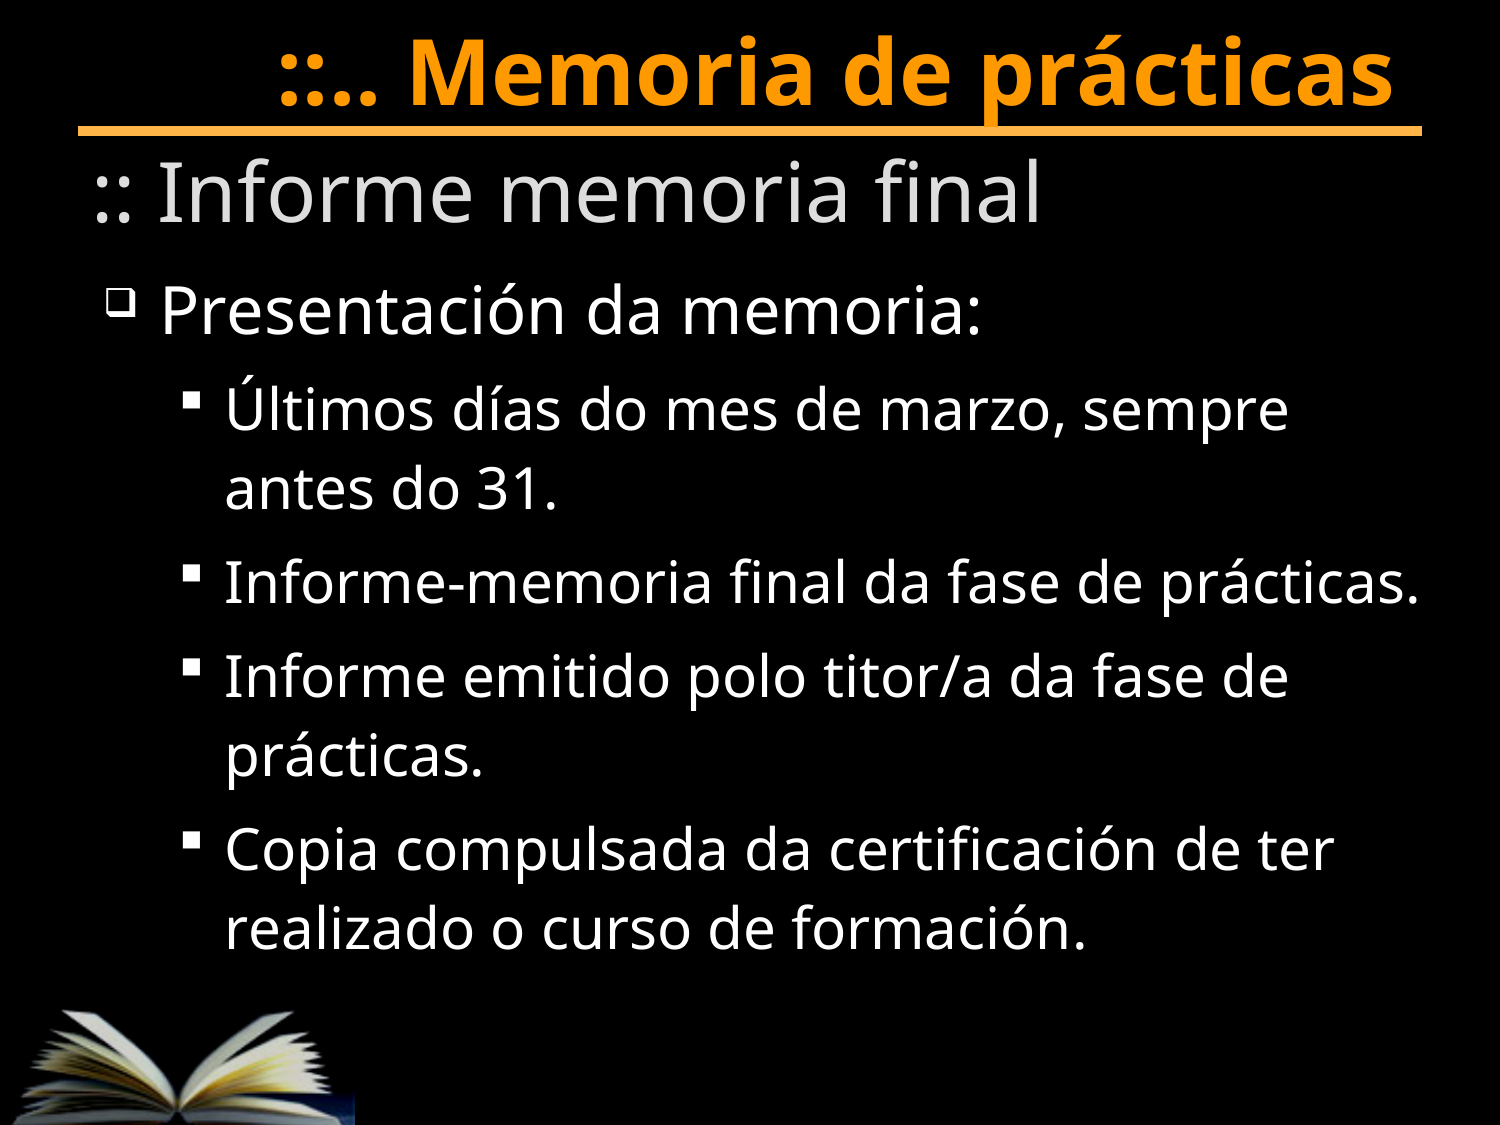

# :: Informe memoria final
Presentación da memoria:
Últimos días do mes de marzo, sempre antes do 31.
Informe-memoria final da fase de prácticas.
Informe emitido polo titor/a da fase de prácticas.
Copia compulsada da certificación de ter realizado o curso de formación.